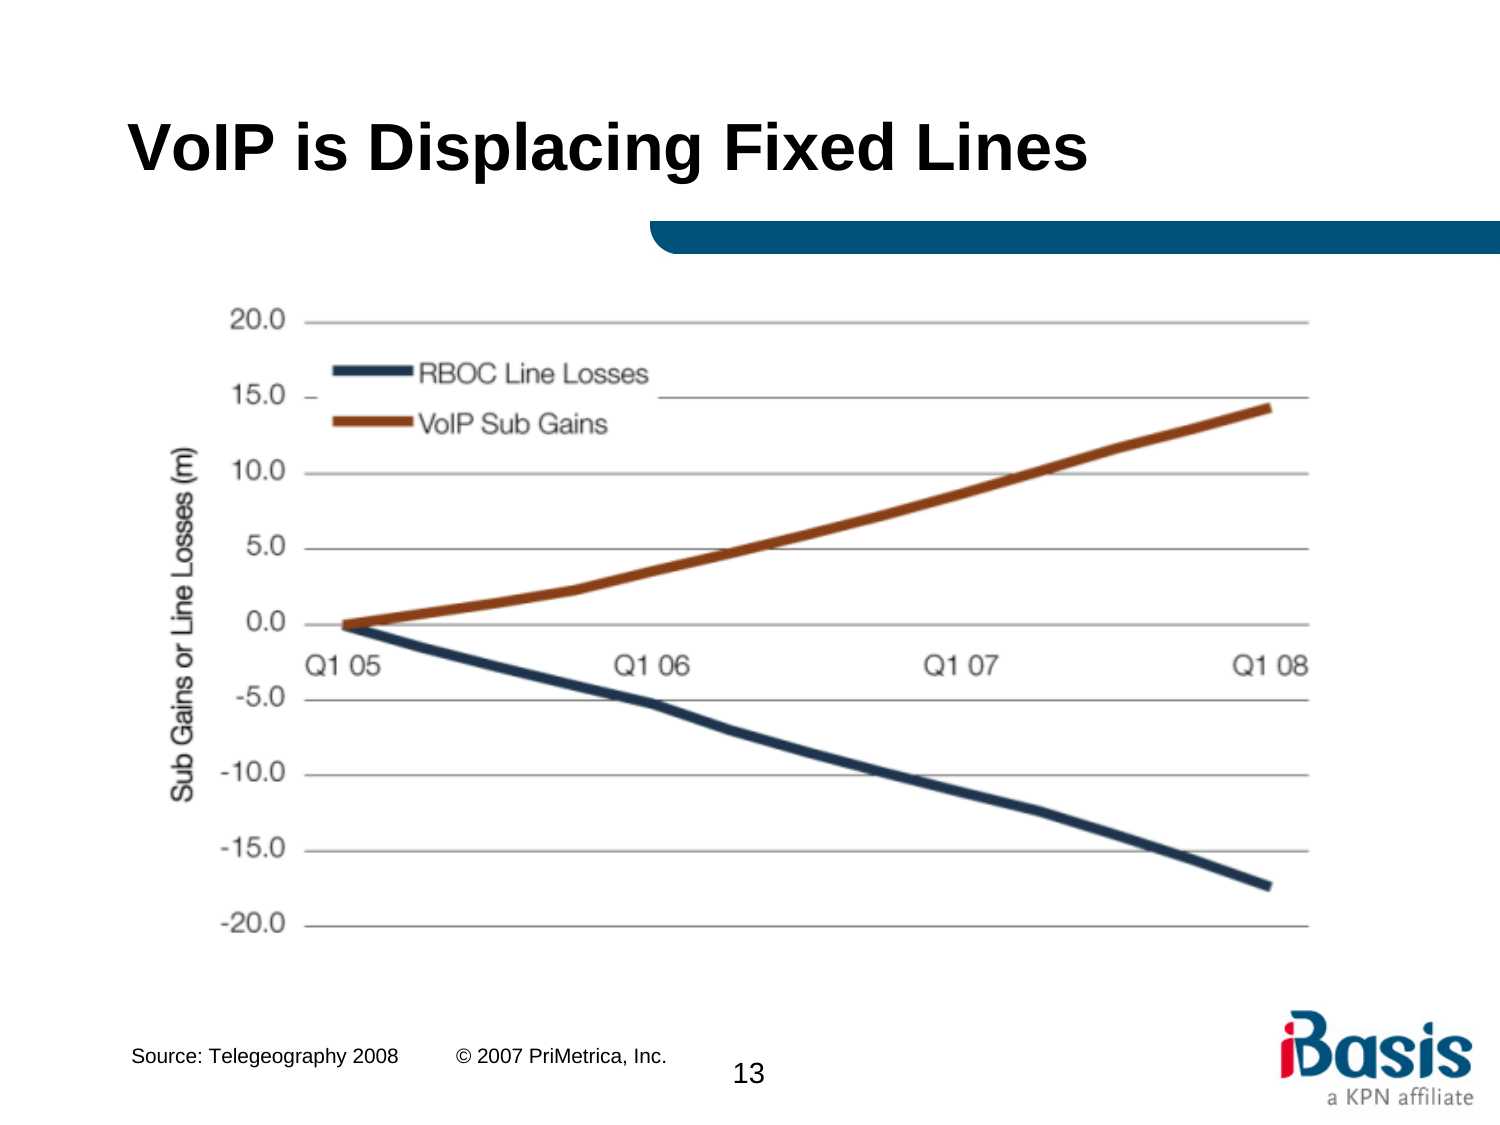

# VoIP is Displacing Fixed Lines
Source: Telegeography 2008 © 2007 PriMetrica, Inc.